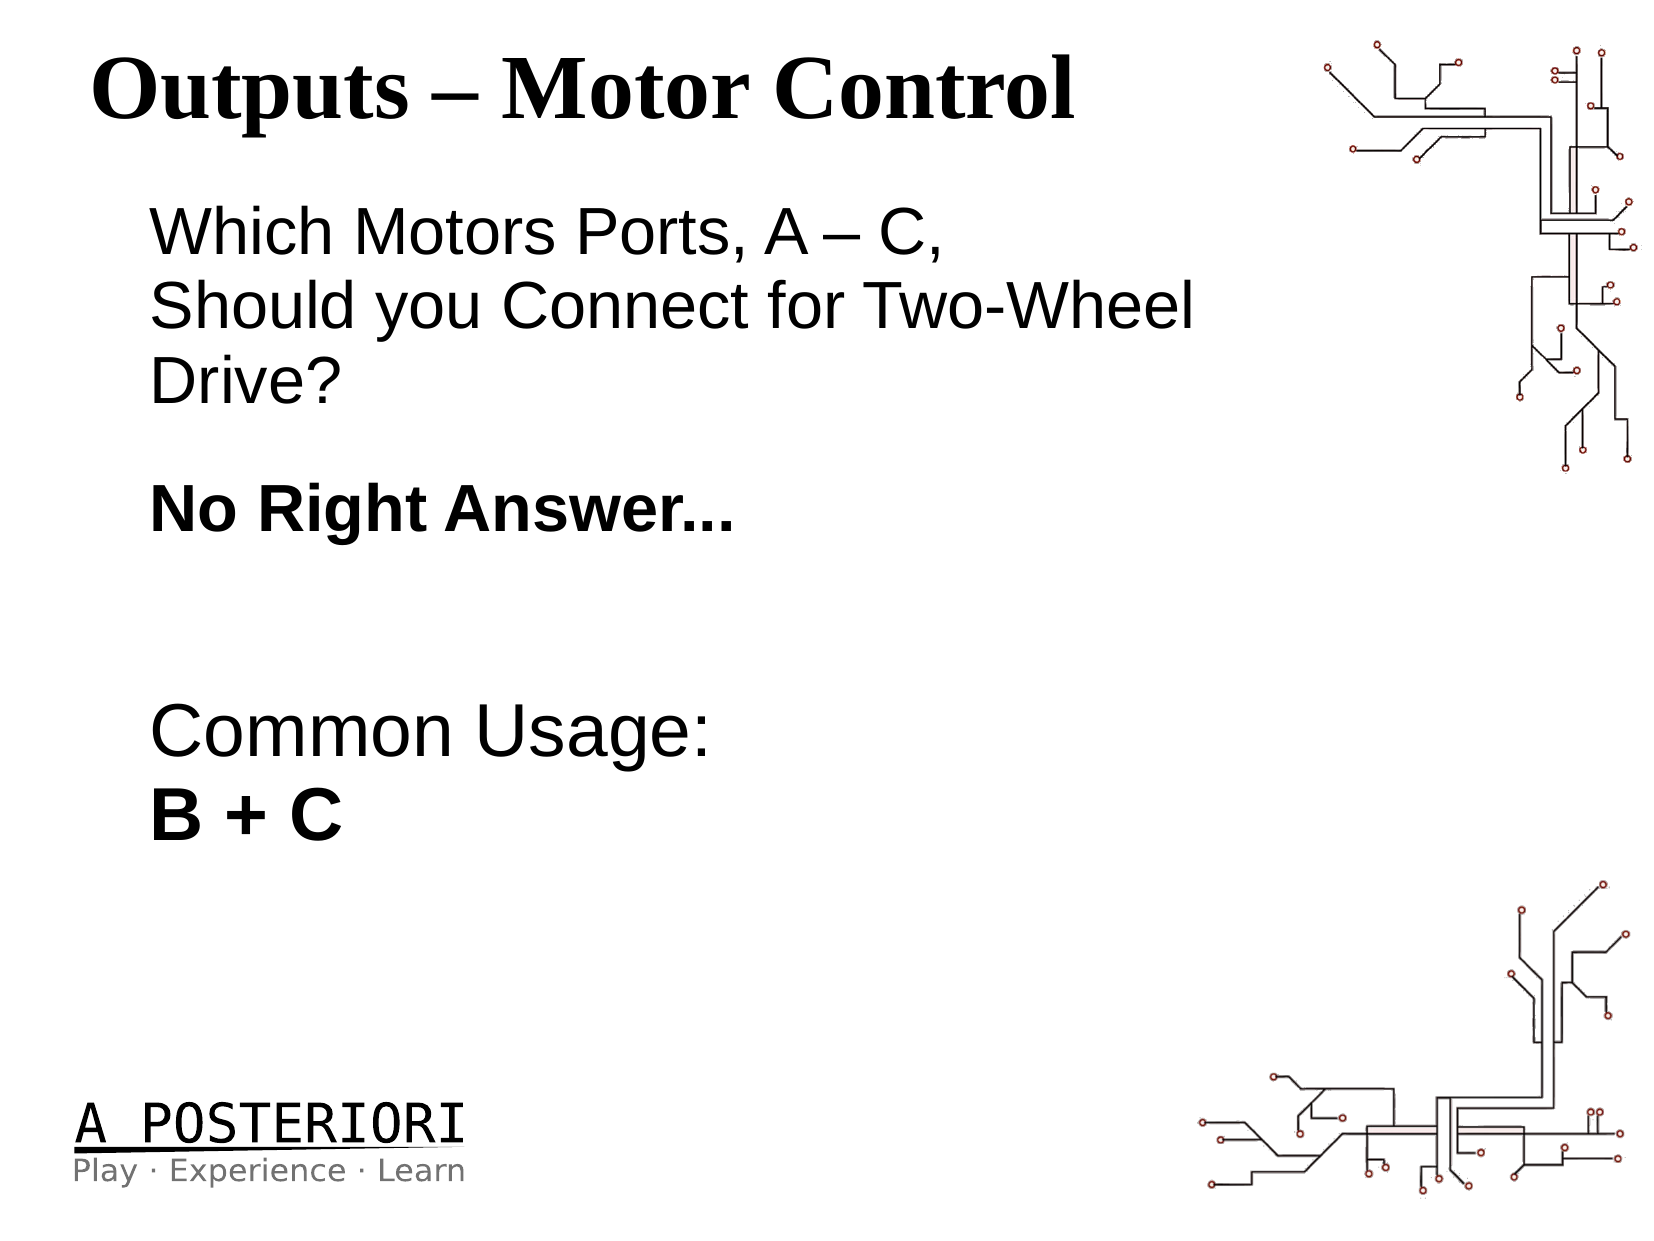

# Outputs – Motor Control
Which Motors Ports, A – C,
Should you Connect for Two-Wheel Drive?
No Right Answer...
Common Usage:
B + C